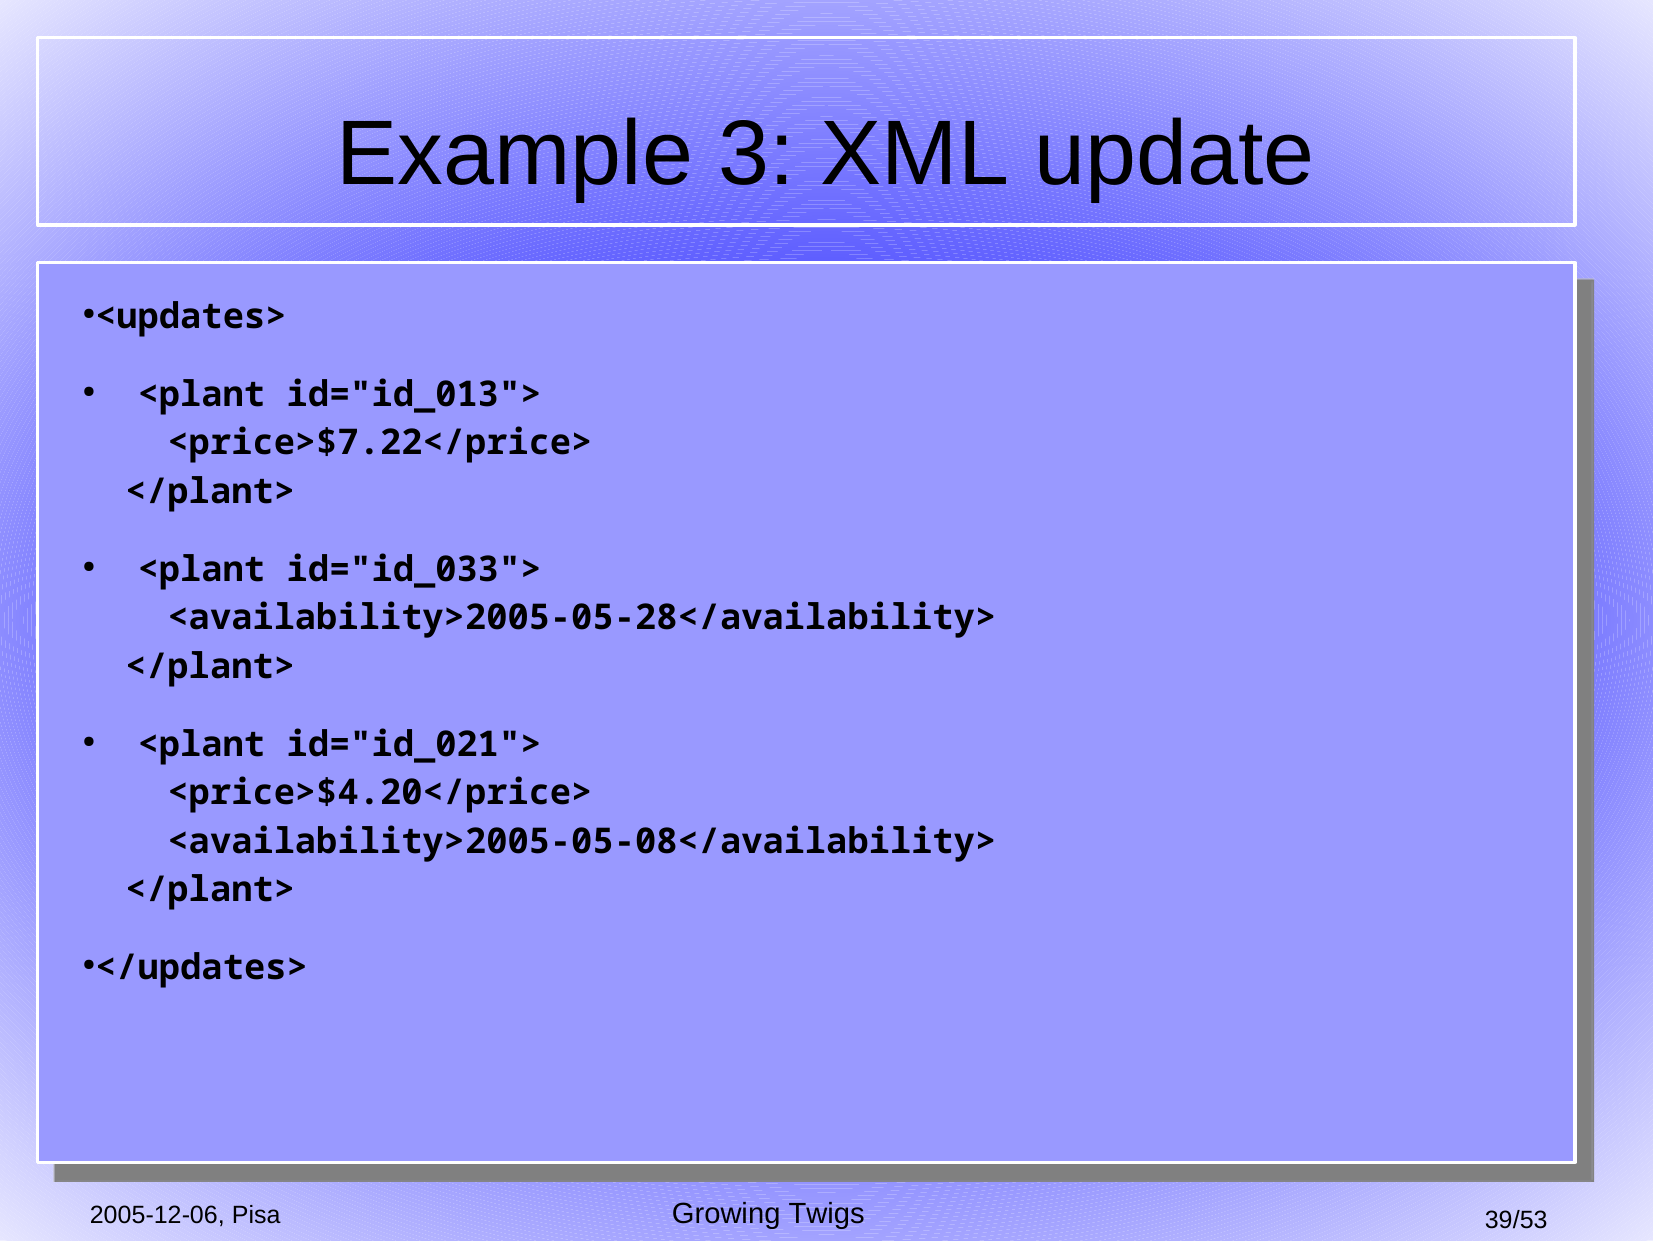

# Example 3: XML update
<updates>
 <plant id="id_013">
 <price>$7.22</price>
 </plant>
 <plant id="id_033">
 <availability>2005-05-28</availability>
 </plant>
 <plant id="id_021">
 <price>$4.20</price>
 <availability>2005-05-08</availability>
 </plant>
</updates>